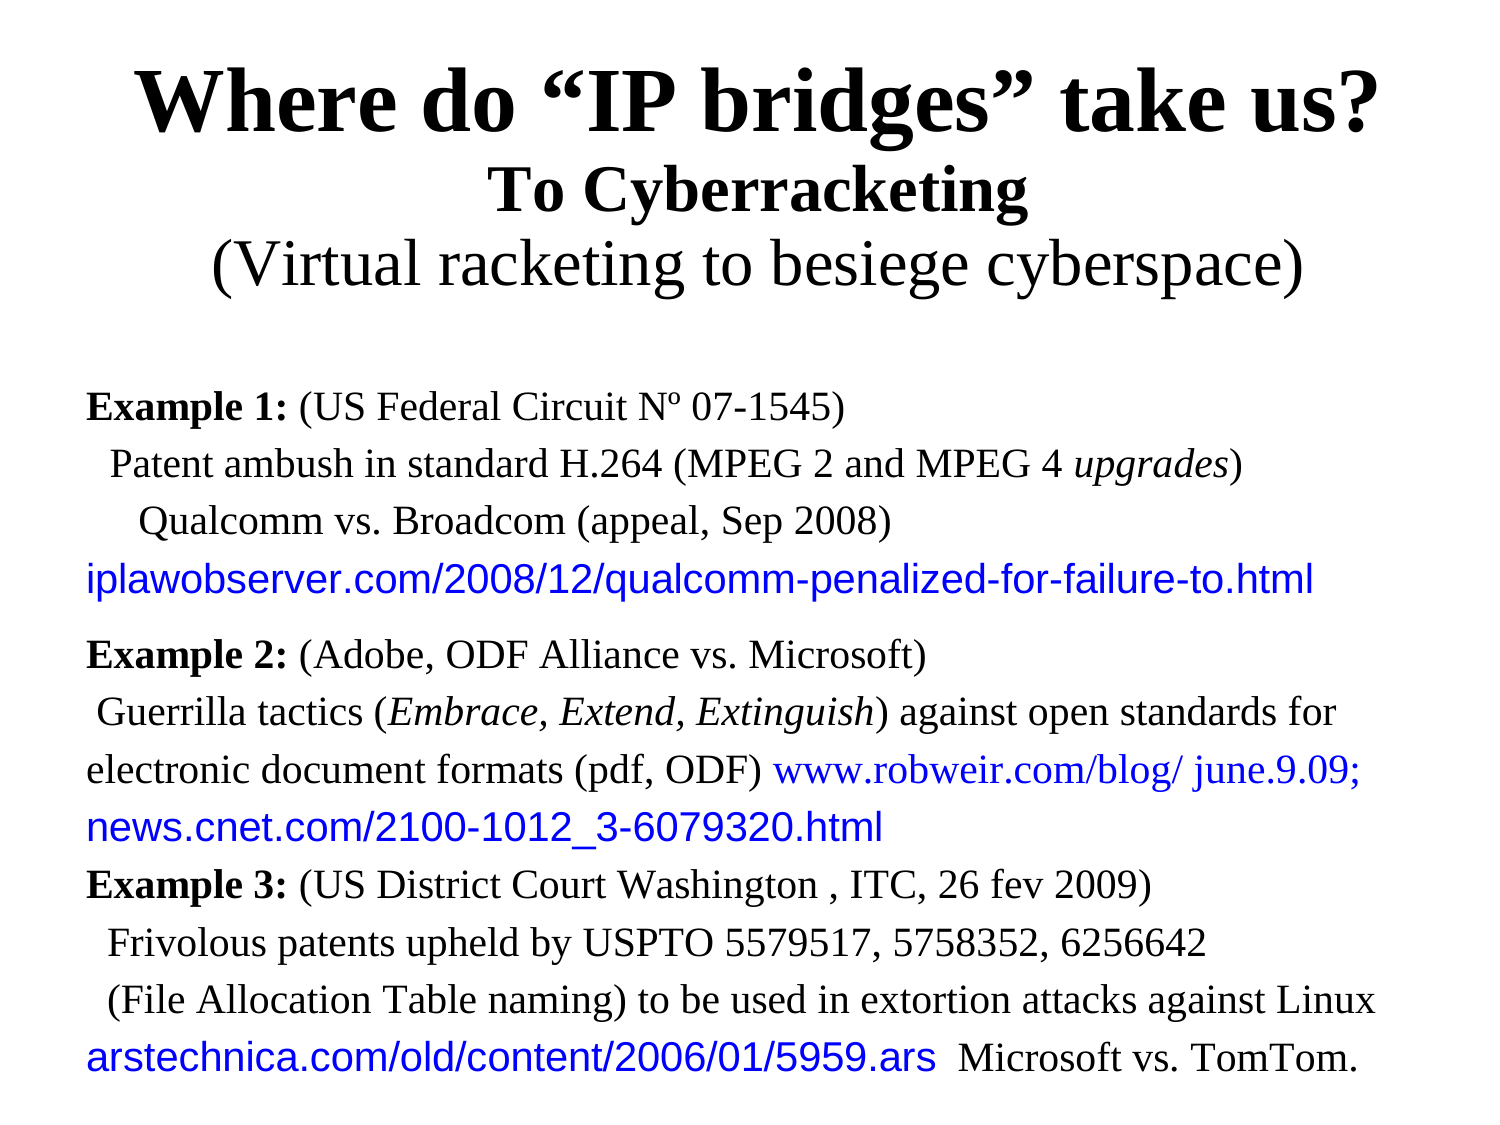

# Where do “IP bridges” take us? To Cyberracketing (Virtual racketing to besiege cyberspace)
Example 1: (US Federal Circuit Nº 07-1545)
Patent ambush in standard H.264 (MPEG 2 and MPEG 4 upgrades)
 Qualcomm vs. Broadcom (appeal, Sep 2008)
iplawobserver.com/2008/12/qualcomm-penalized-for-failure-to.html
Example 2: (Adobe, ODF Alliance vs. Microsoft)
 Guerrilla tactics (Embrace, Extend, Extinguish) against open standards for electronic document formats (pdf, ODF) www.robweir.com/blog/ june.9.09; 	news.cnet.com/2100-1012_3-6079320.html
Example 3: (US District Court Washington , ITC, 26 fev 2009)
 Frivolous patents upheld by USPTO 5579517, 5758352, 6256642
 (File Allocation Table naming) to be used in extortion attacks against Linux
arstechnica.com/old/content/2006/01/5959.ars Microsoft vs. TomTom.